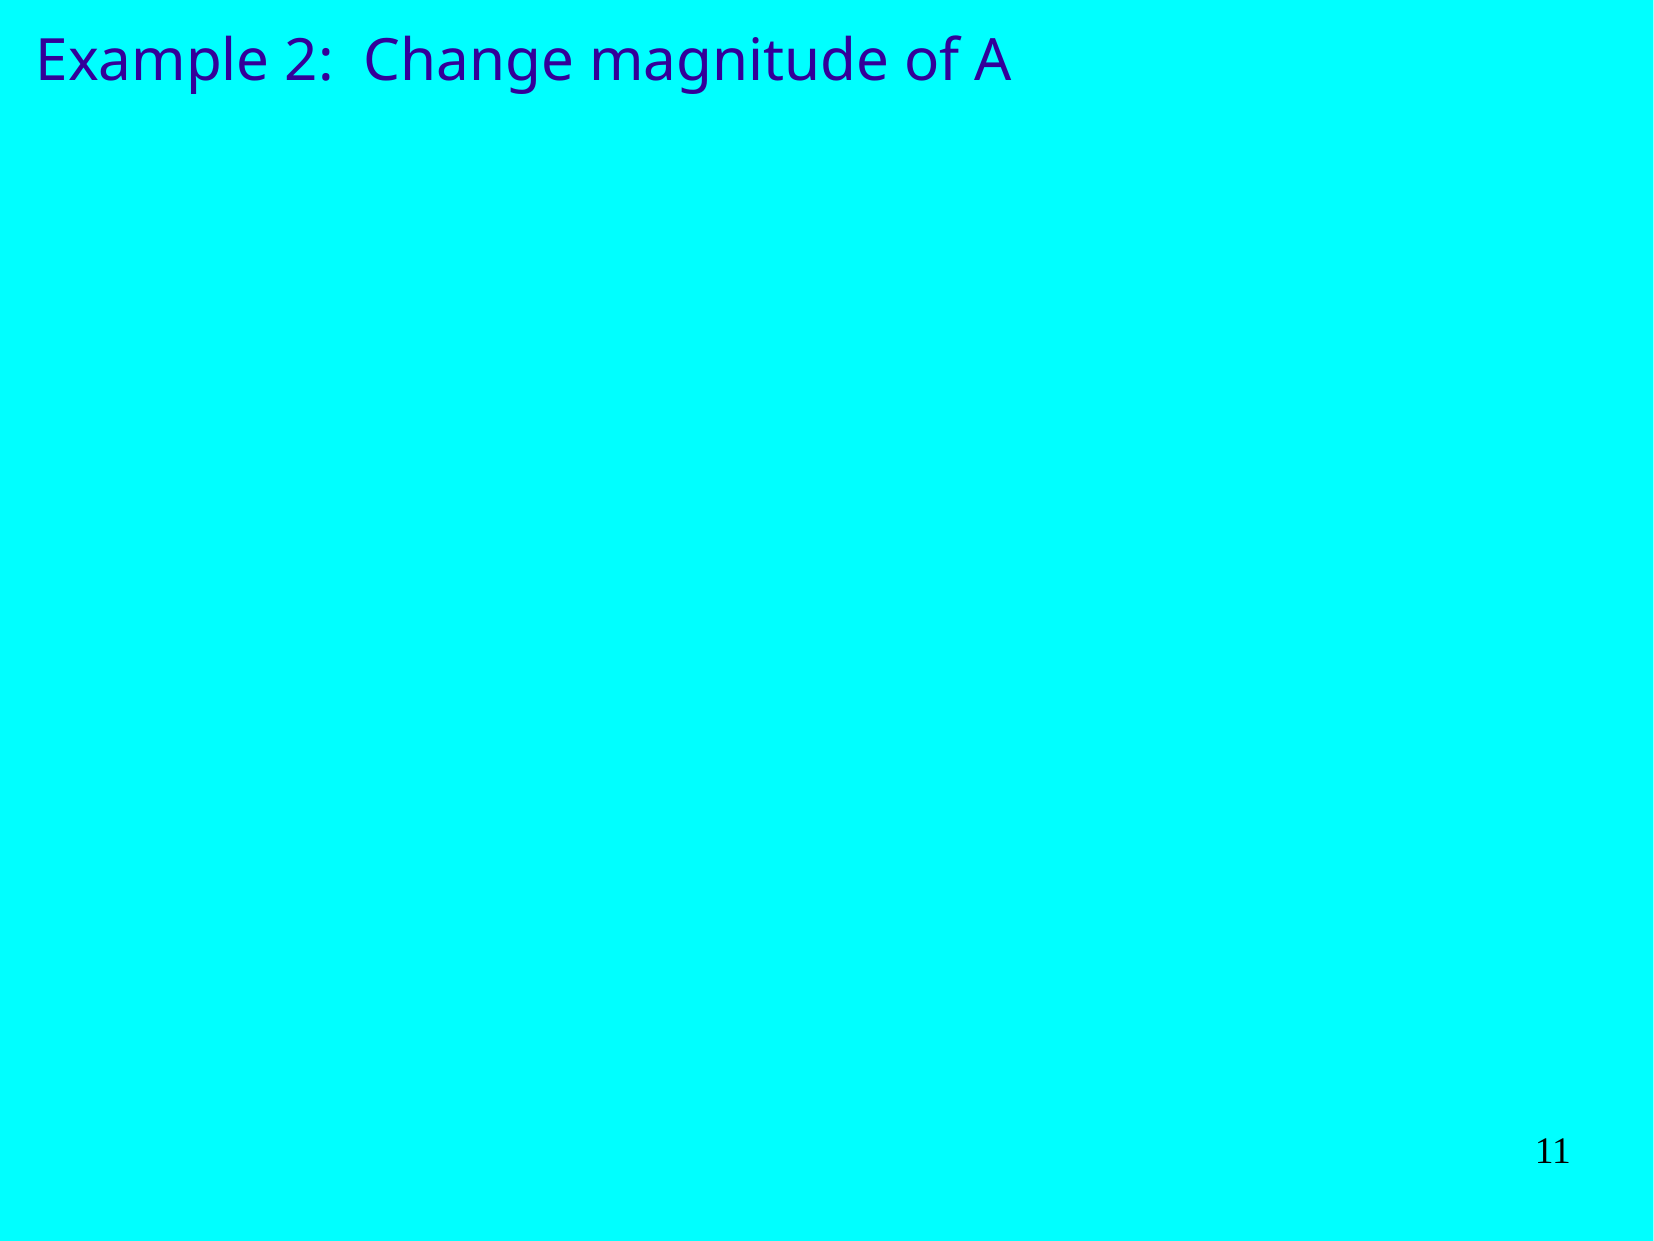

Example 2: Change magnitude of A
11